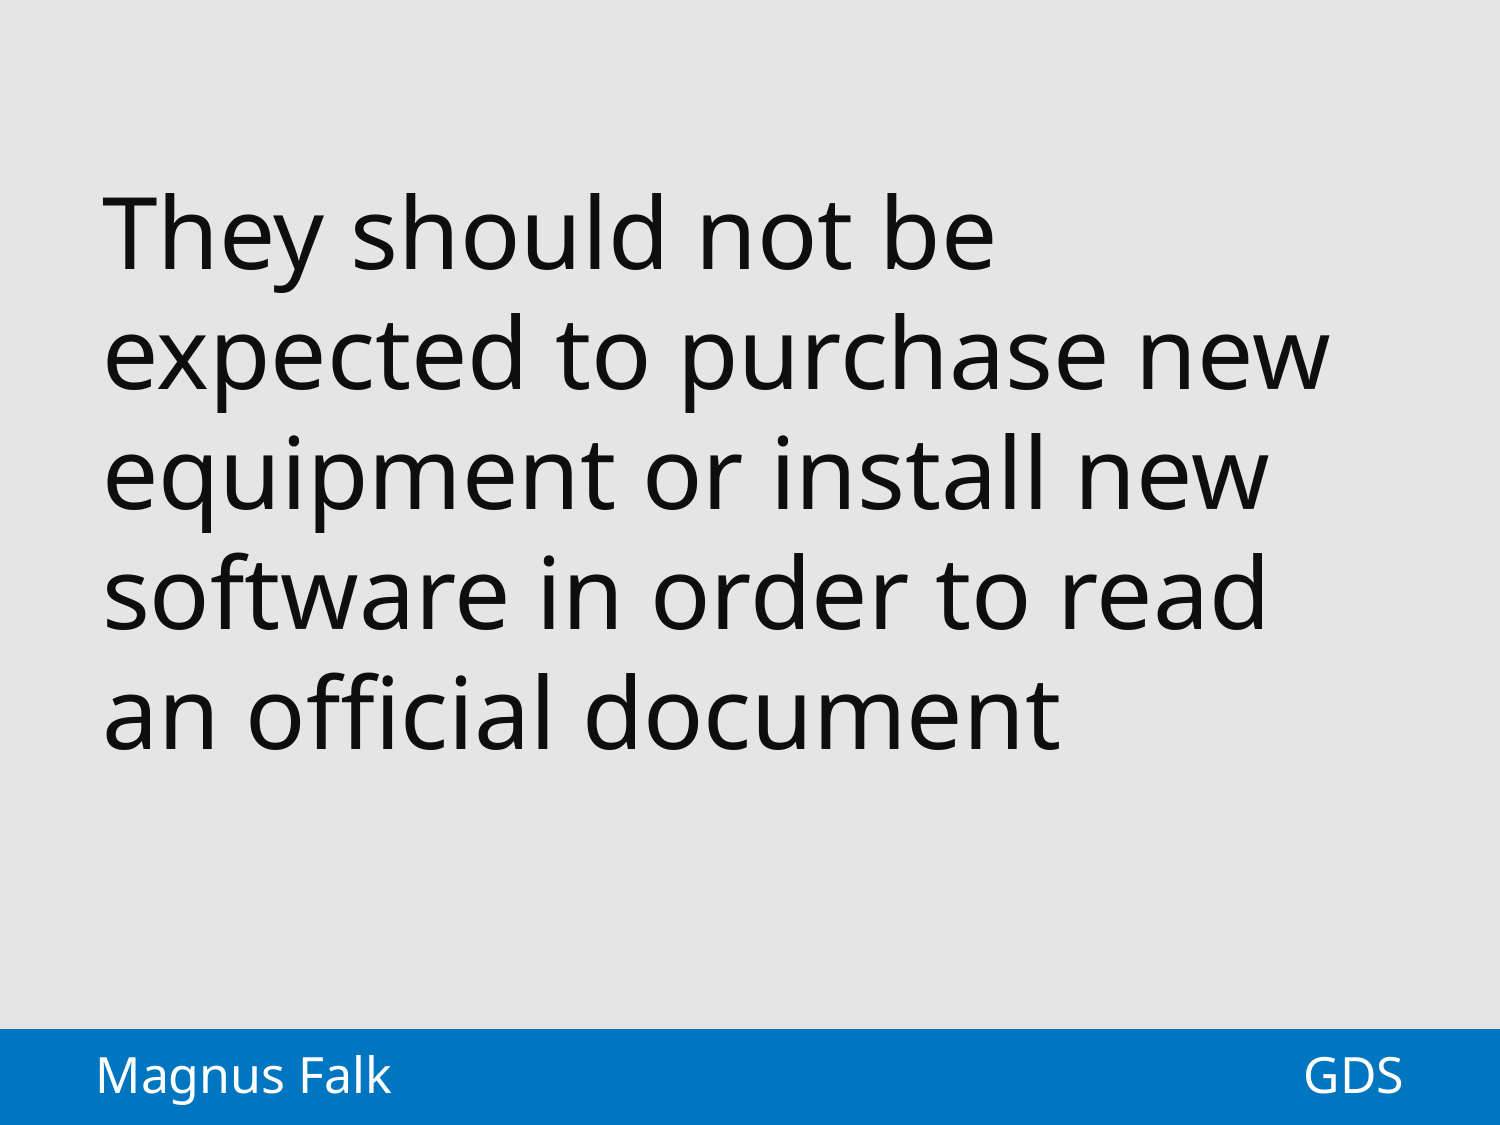

# They should not be expected to purchase new equipment or install new software in order to read an official document
Magnus Falk
GDS